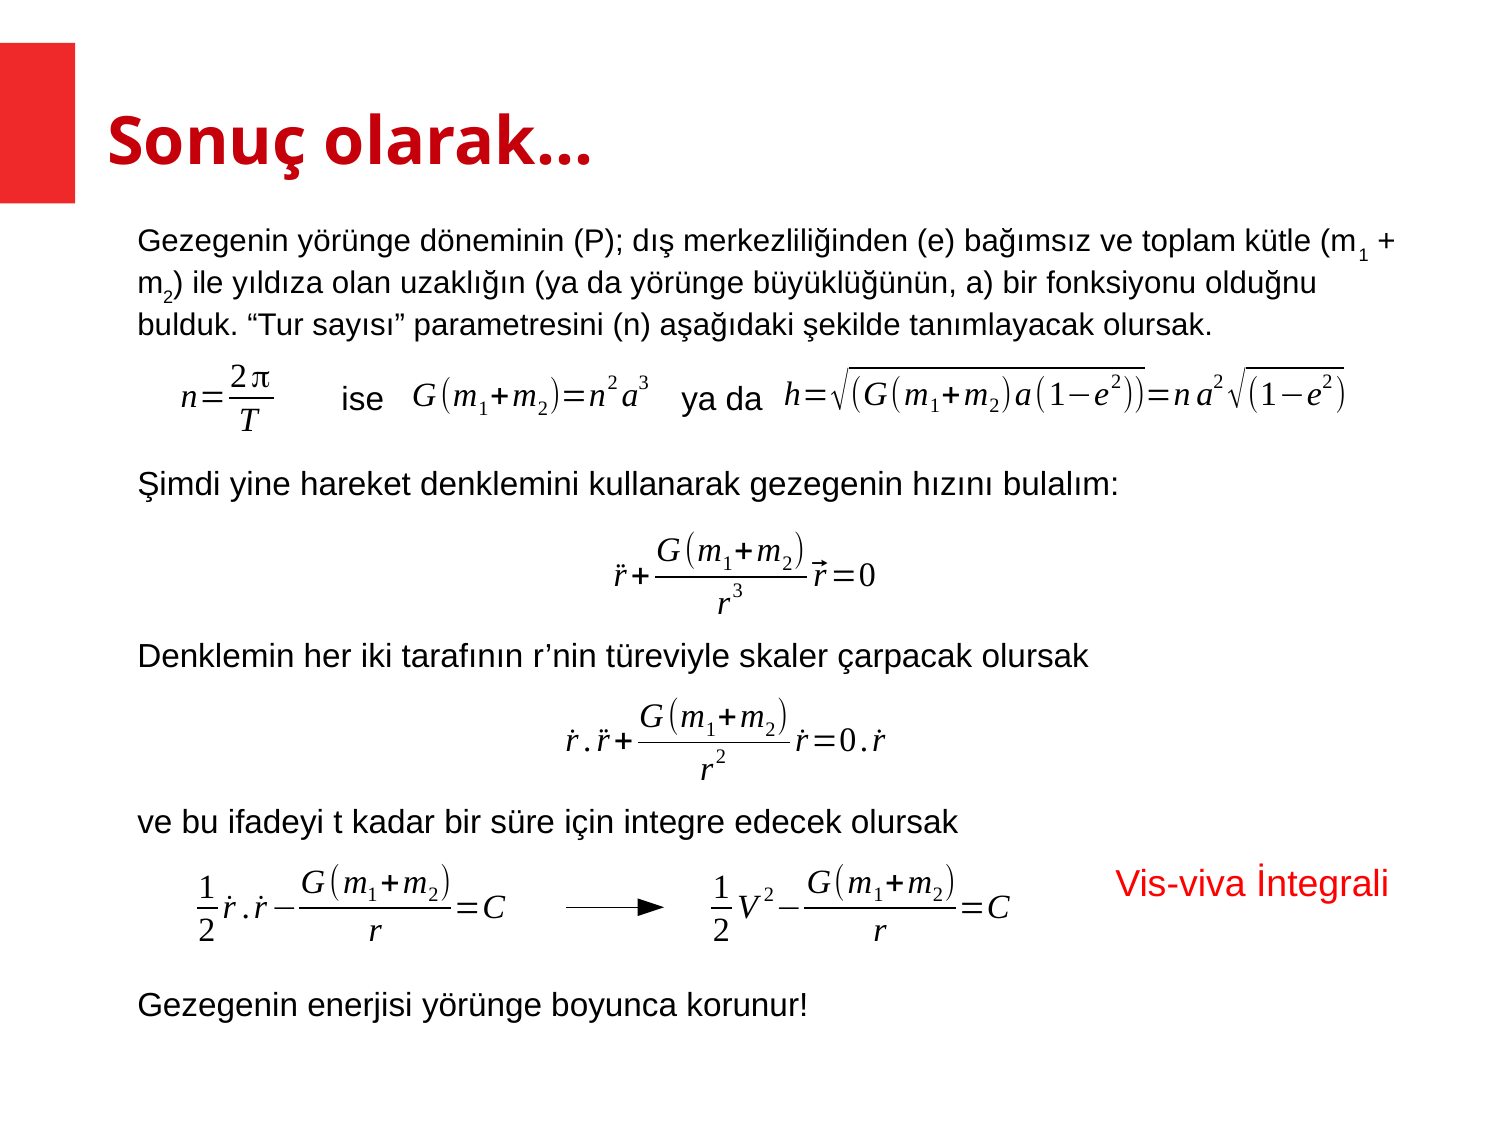

# Sonuç olarak...
Gezegenin yörünge döneminin (P); dış merkezliliğinden (e) bağımsız ve toplam kütle (m1 + m2) ile yıldıza olan uzaklığın (ya da yörünge büyüklüğünün, a) bir fonksiyonu olduğnu bulduk. “Tur sayısı” parametresini (n) aşağıdaki şekilde tanımlayacak olursak.
ise
ya da
Şimdi yine hareket denklemini kullanarak gezegenin hızını bulalım:
Denklemin her iki tarafının r’nin türeviyle skaler çarpacak olursak
ve bu ifadeyi t kadar bir süre için integre edecek olursak
Vis-viva İntegrali
Gezegenin enerjisi yörünge boyunca korunur!